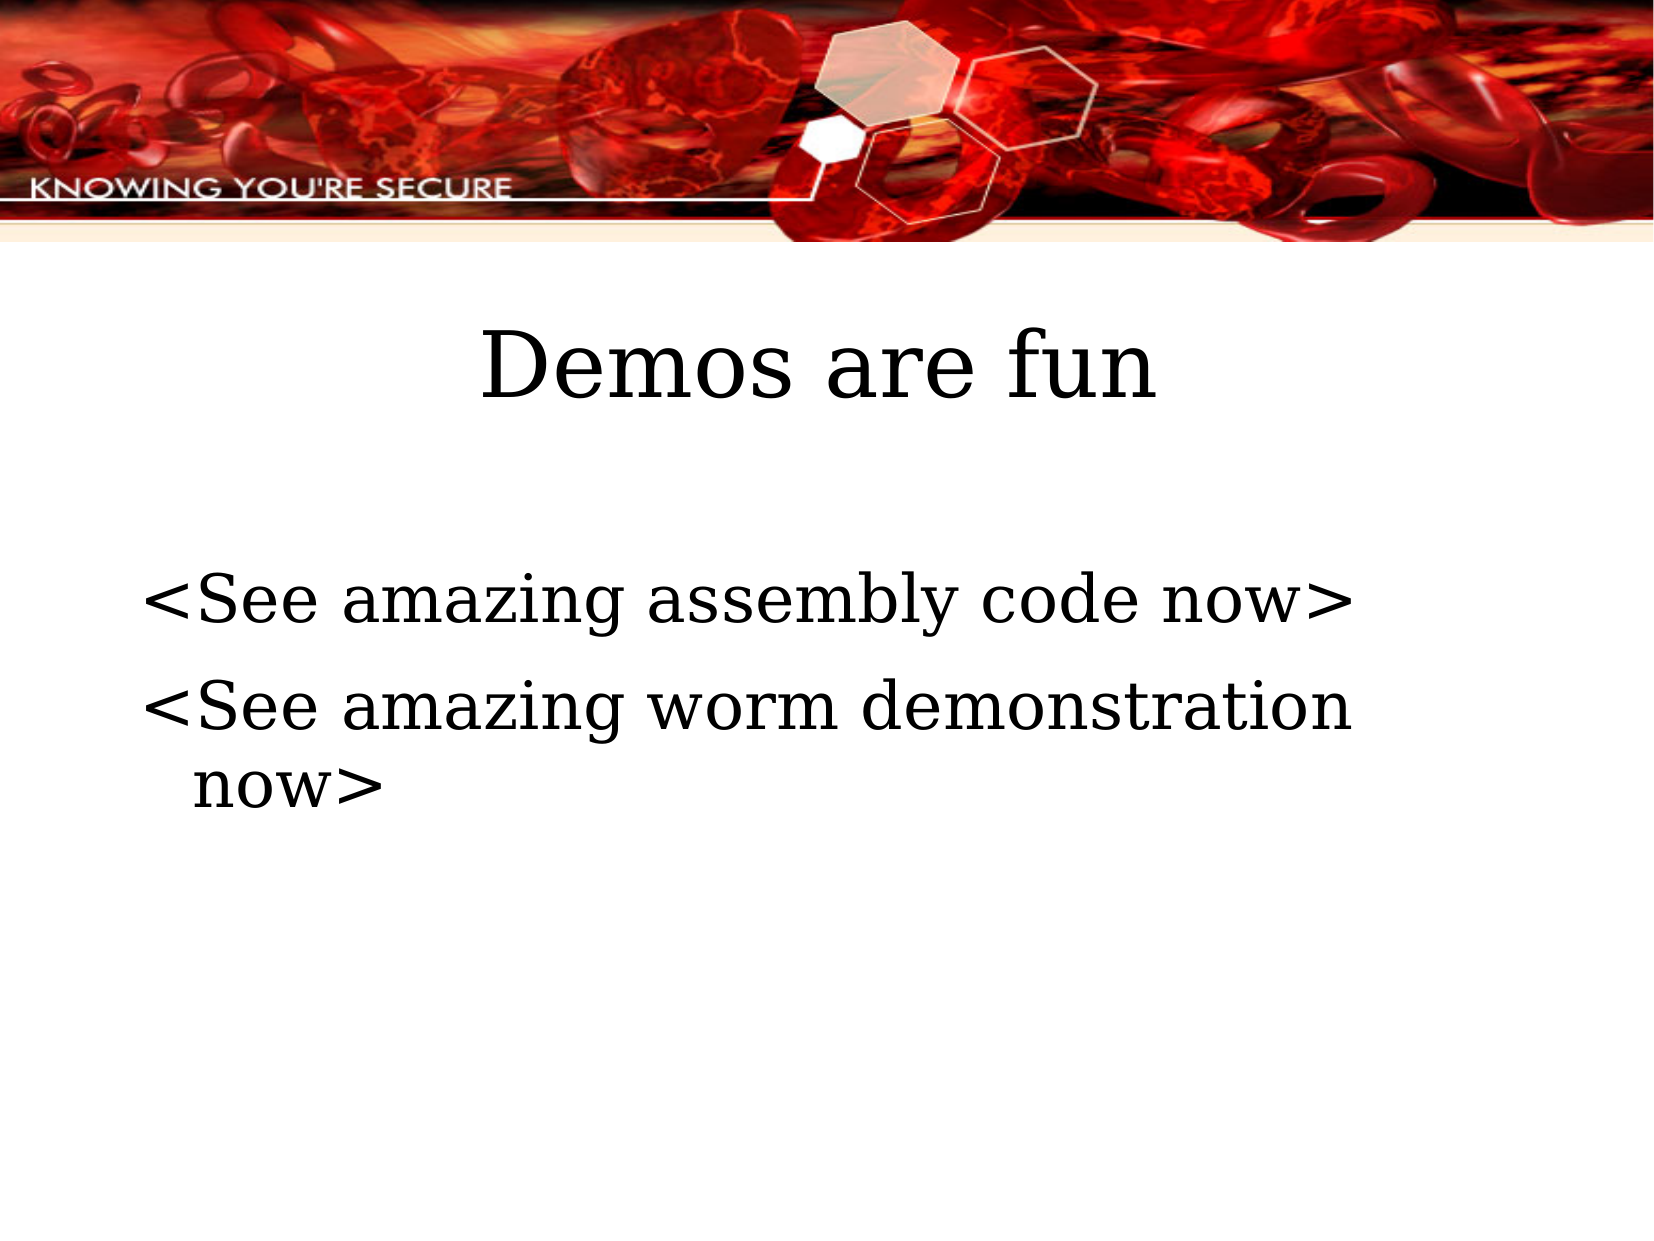

# Demos are fun
<See amazing assembly code now>
<See amazing worm demonstration now>